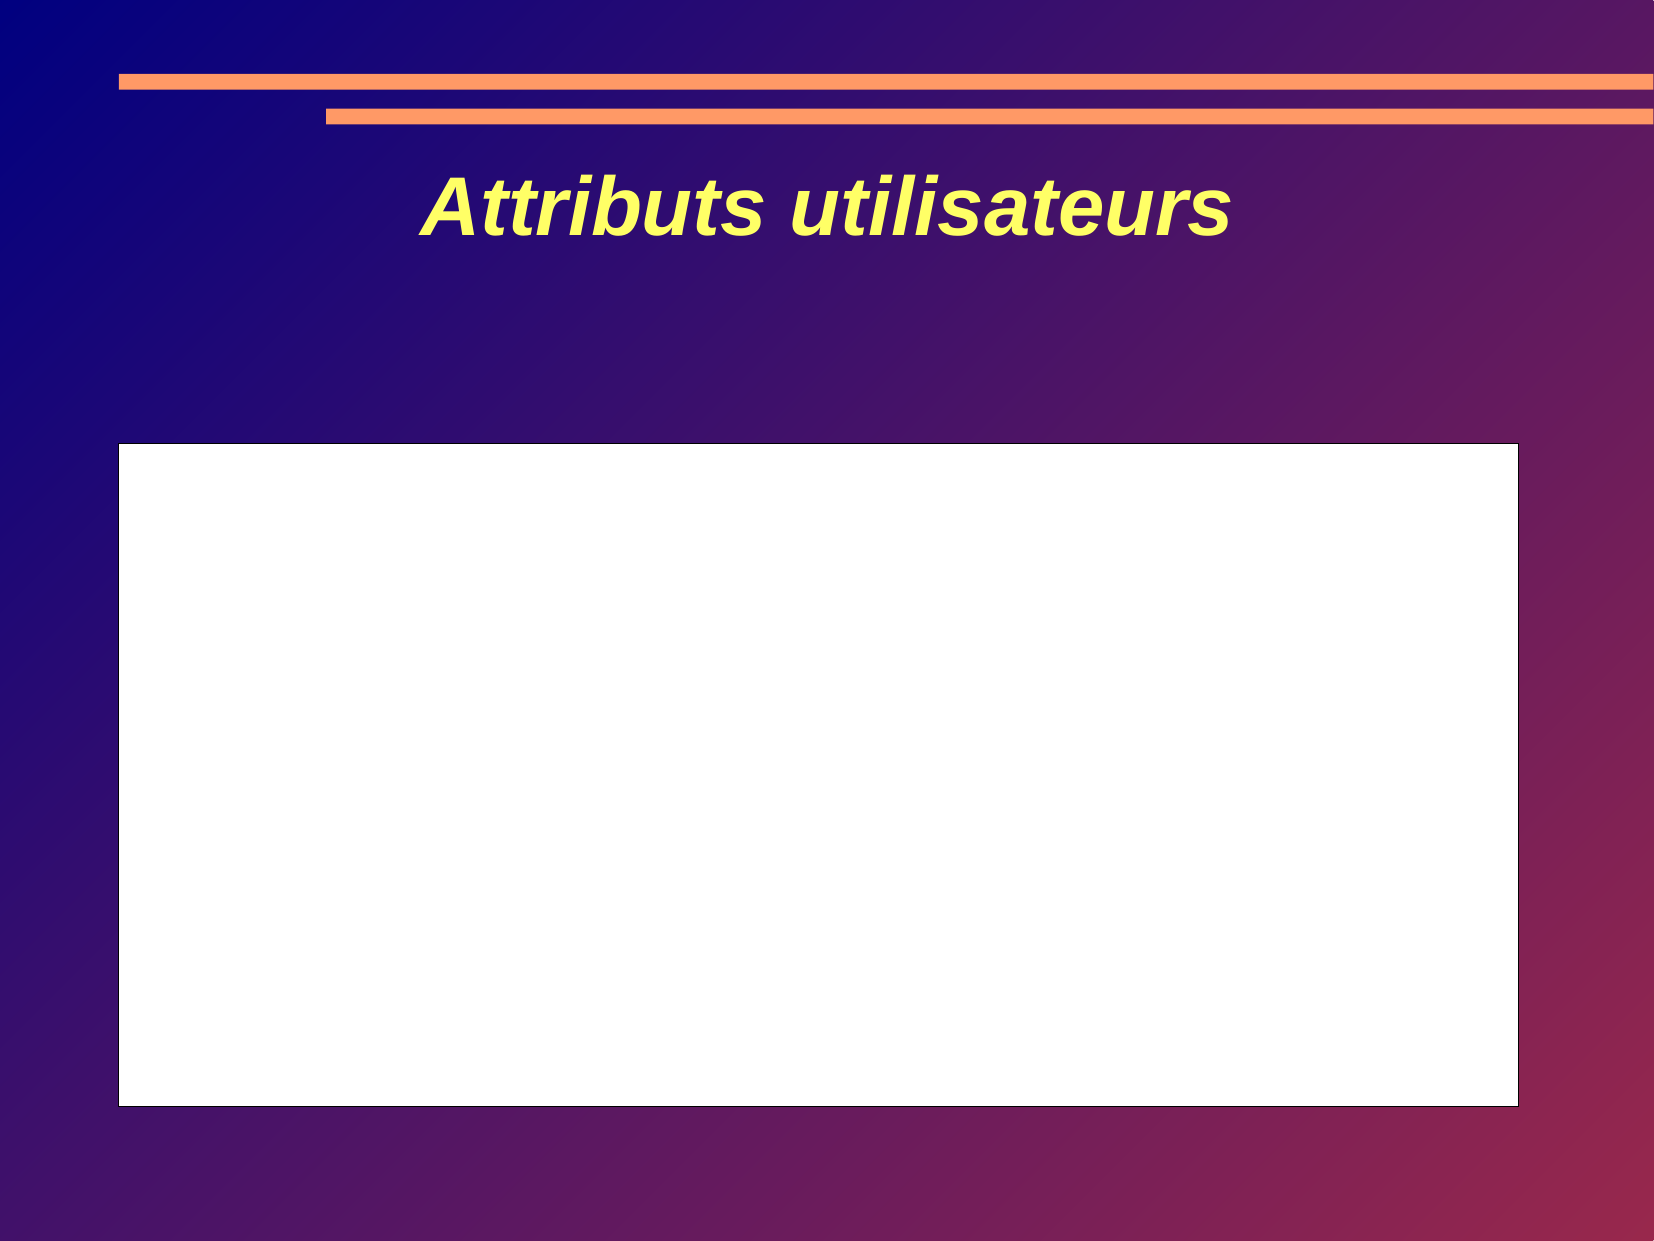

# Attributs utilisateurs
	[AttibuteUsage(AttributeTargets.Method)]
	public class MonAttributAttribute : System.Attribute
	{
		...
	}
	[MonAttribut]
	void f() {
		System.Reflection.MemberInfo[] membres =
			this.GetType().GetMembers();
		foreach (MemberInfo m in members) {
			Attribute[] attrs = Attribute.GetCustomAttributes(m);
			foreach (Attribute a in attrs) {
				if (attr is MonAttribute) ...
			}
		}
	}